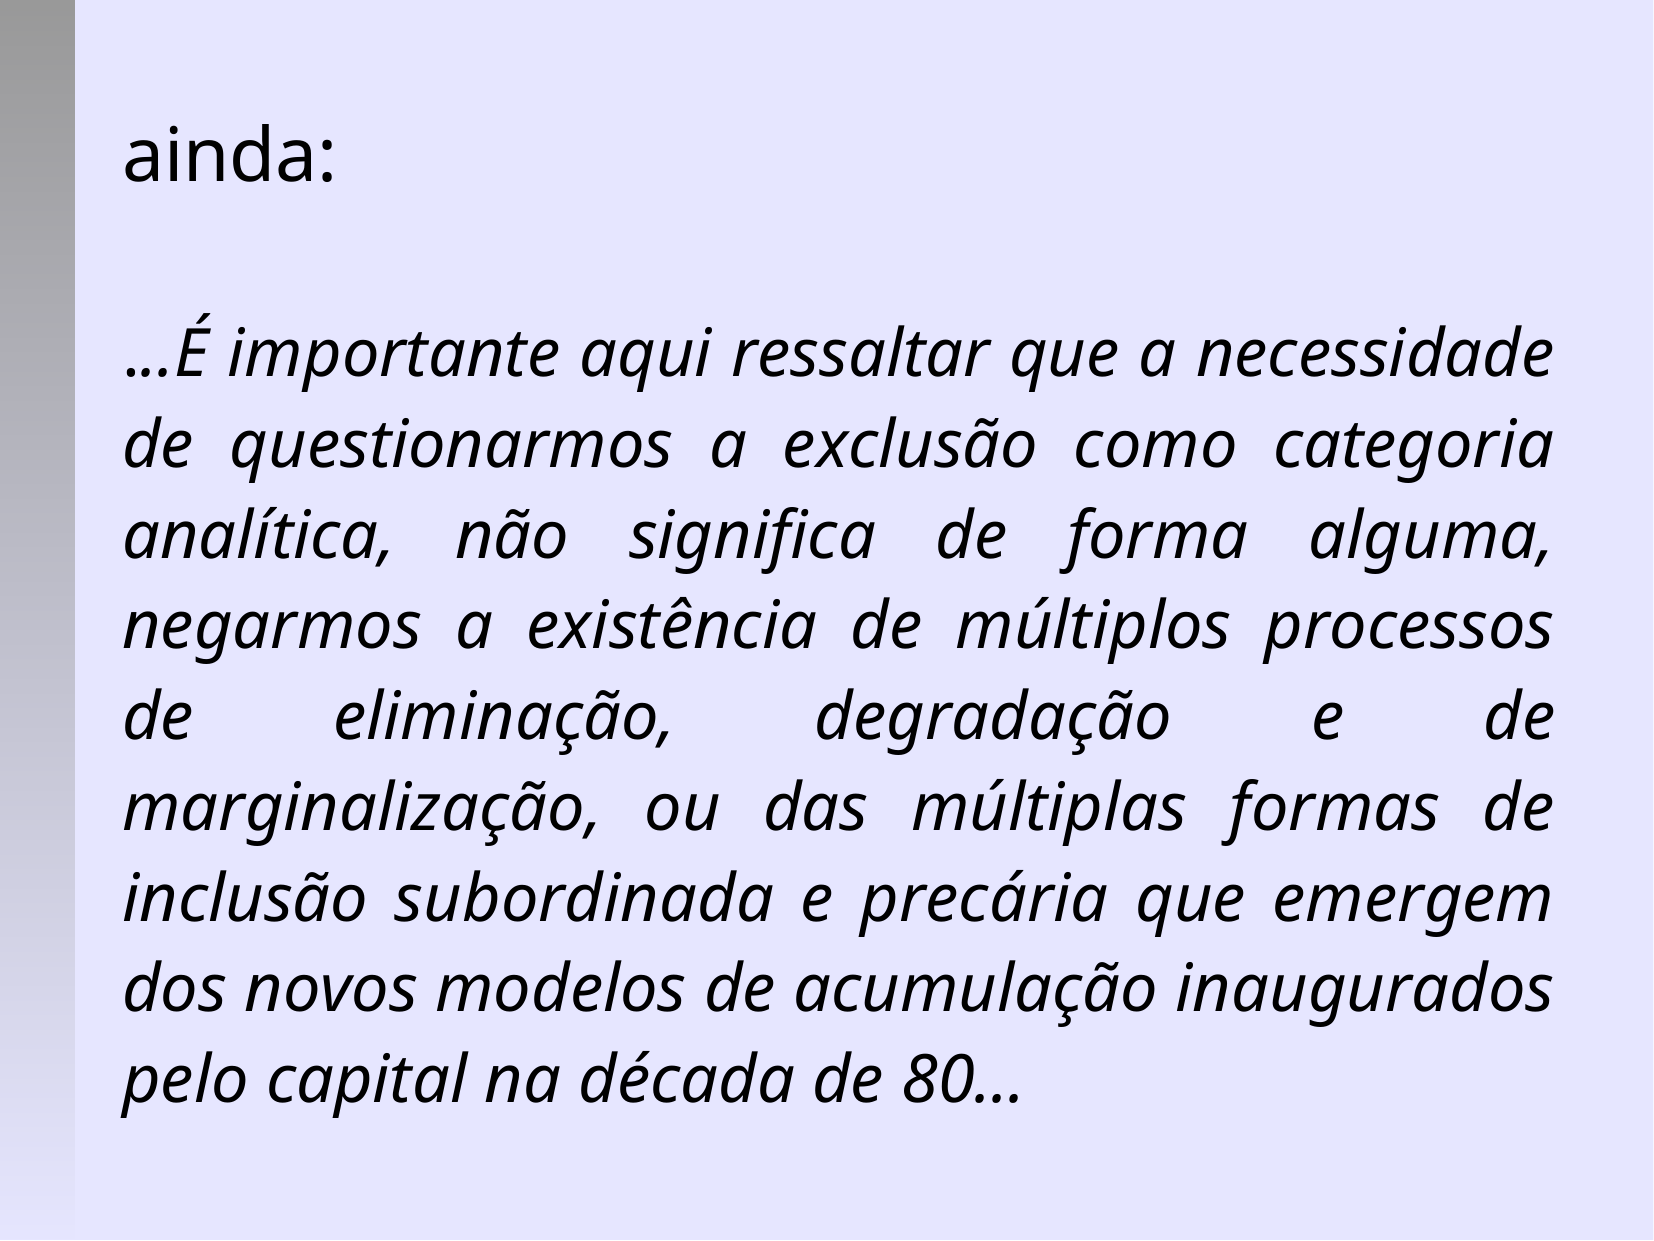

ainda:
...É importante aqui ressaltar que a necessidade de questionarmos a exclusão como categoria analítica, não significa de forma alguma, negarmos a existência de múltiplos processos de eliminação, degradação e de marginalização, ou das múltiplas formas de inclusão subordinada e precária que emergem dos novos modelos de acumulação inaugurados pelo capital na década de 80...